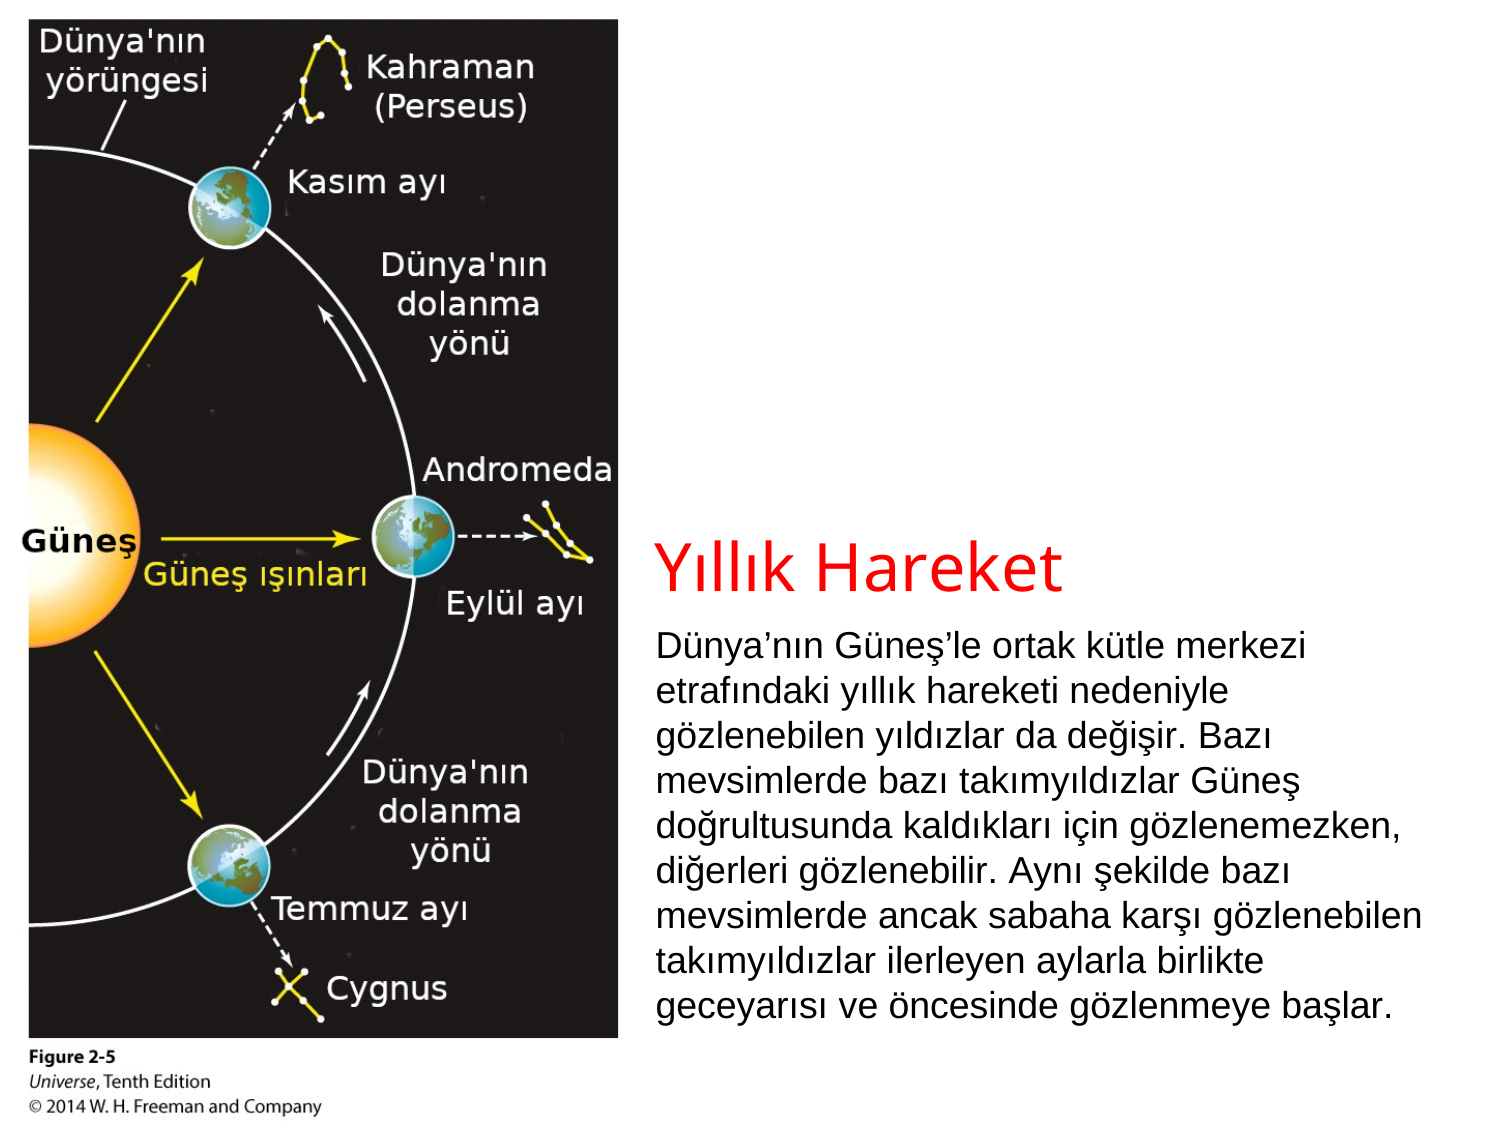

# Yıllık Hareket
Dünya’nın Güneş’le ortak kütle merkezi etrafındaki yıllık hareketi nedeniyle gözlenebilen yıldızlar da değişir. Bazı mevsimlerde bazı takımyıldızlar Güneş doğrultusunda kaldıkları için gözlenemezken, diğerleri gözlenebilir. Aynı şekilde bazı mevsimlerde ancak sabaha karşı gözlenebilen takımyıldızlar ilerleyen aylarla birlikte geceyarısı ve öncesinde gözlenmeye başlar.